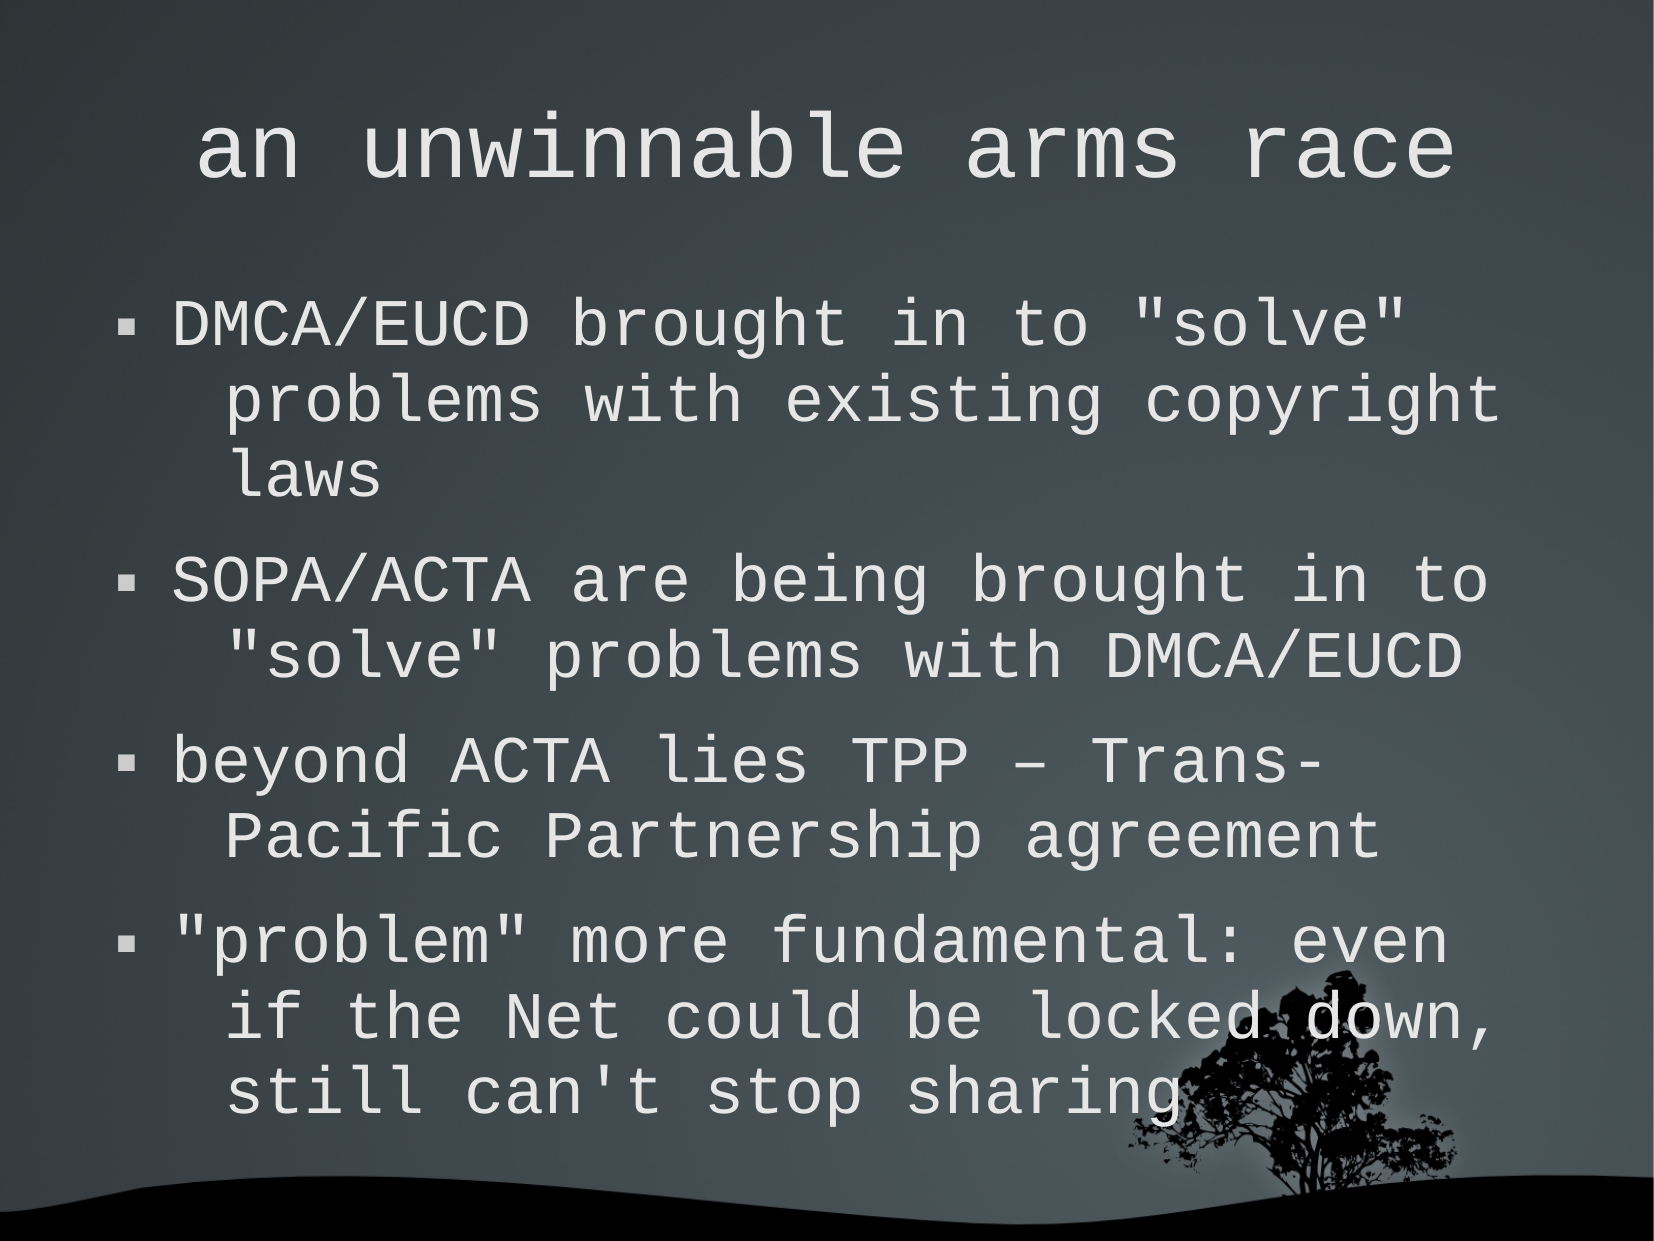

# an unwinnable arms race
DMCA/EUCD brought in to "solve" problems with existing copyright laws
SOPA/ACTA are being brought in to "solve" problems with DMCA/EUCD
beyond ACTA lies TPP – Trans-Pacific Partnership agreement
"problem" more fundamental: even if the Net could be locked down, still can't stop sharing